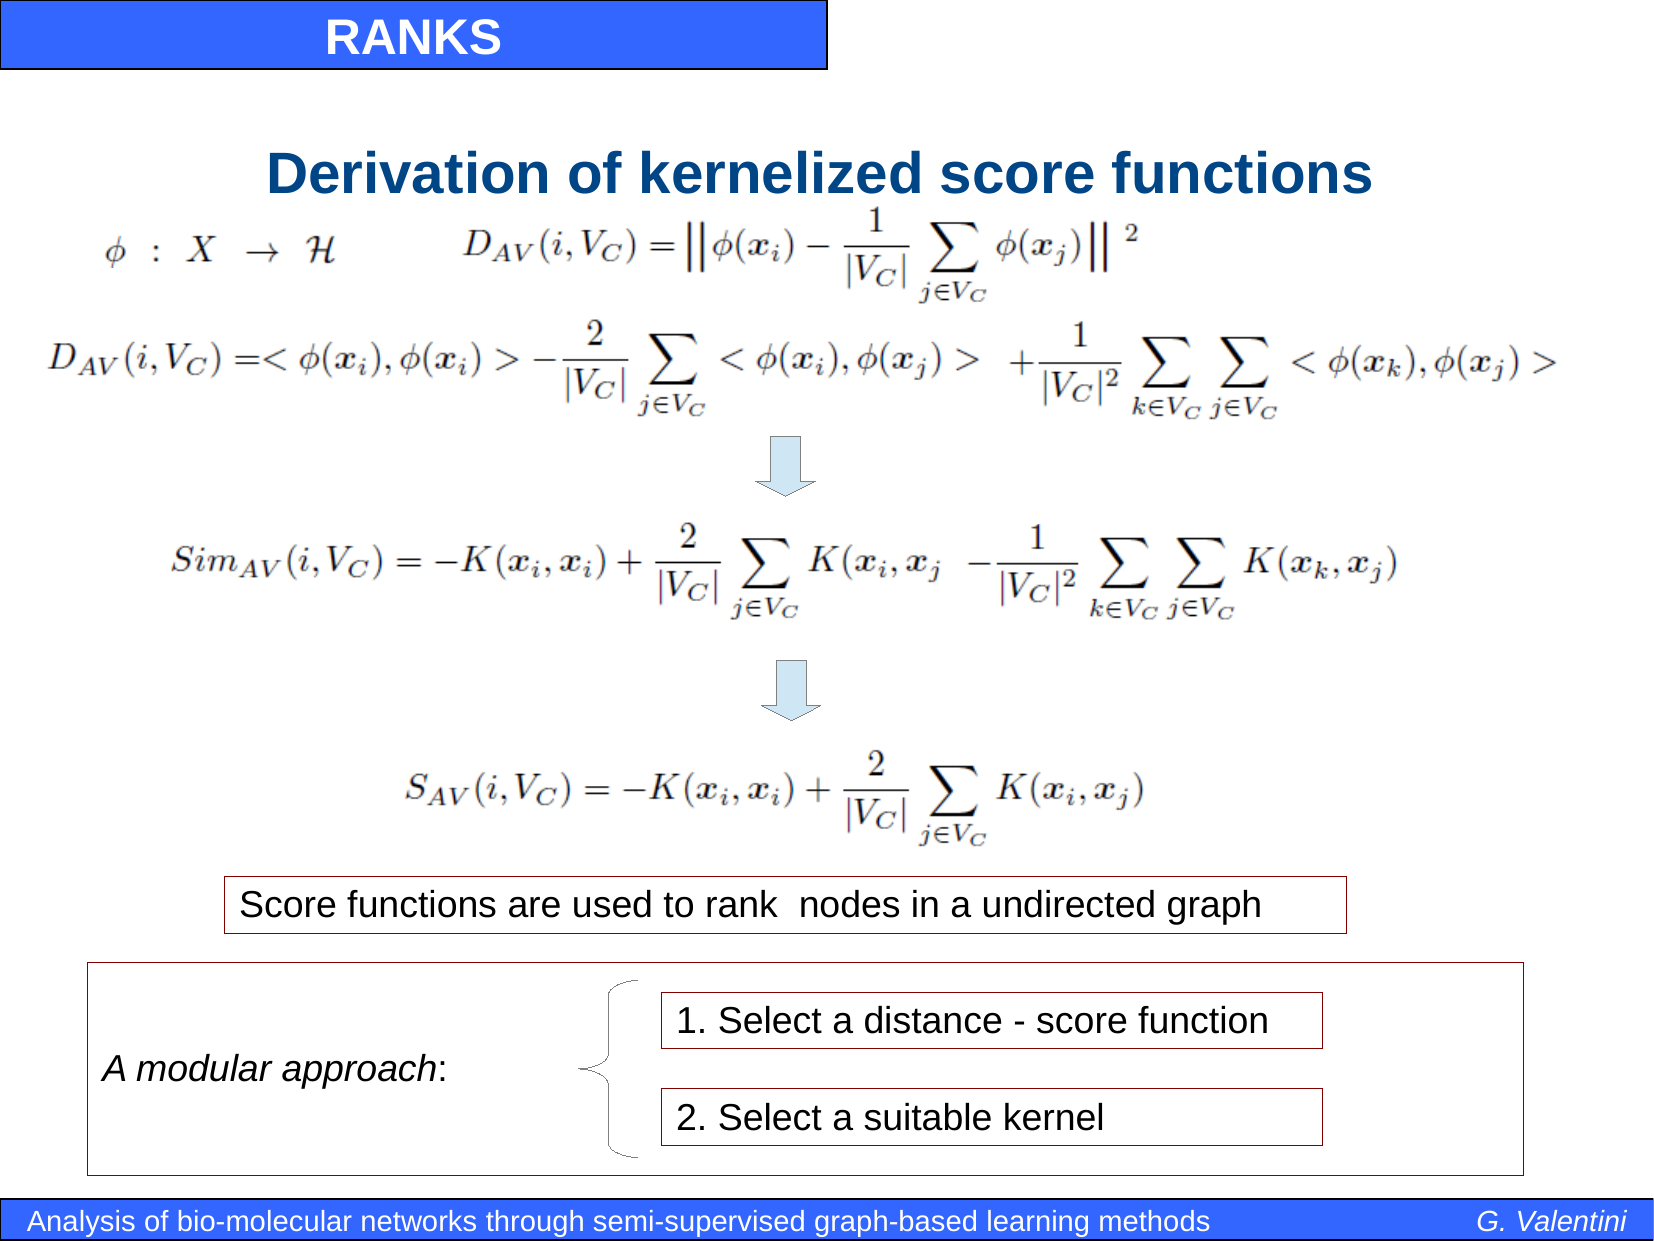

RANKS
Derivation of kernelized score functions
Score functions are used to rank nodes in a undirected graph
A modular approach:
1. Select a distance - score function
2. Select a suitable kernel
Analysis of bio-molecular networks through semi-supervised graph-based learning methods G. Valentini